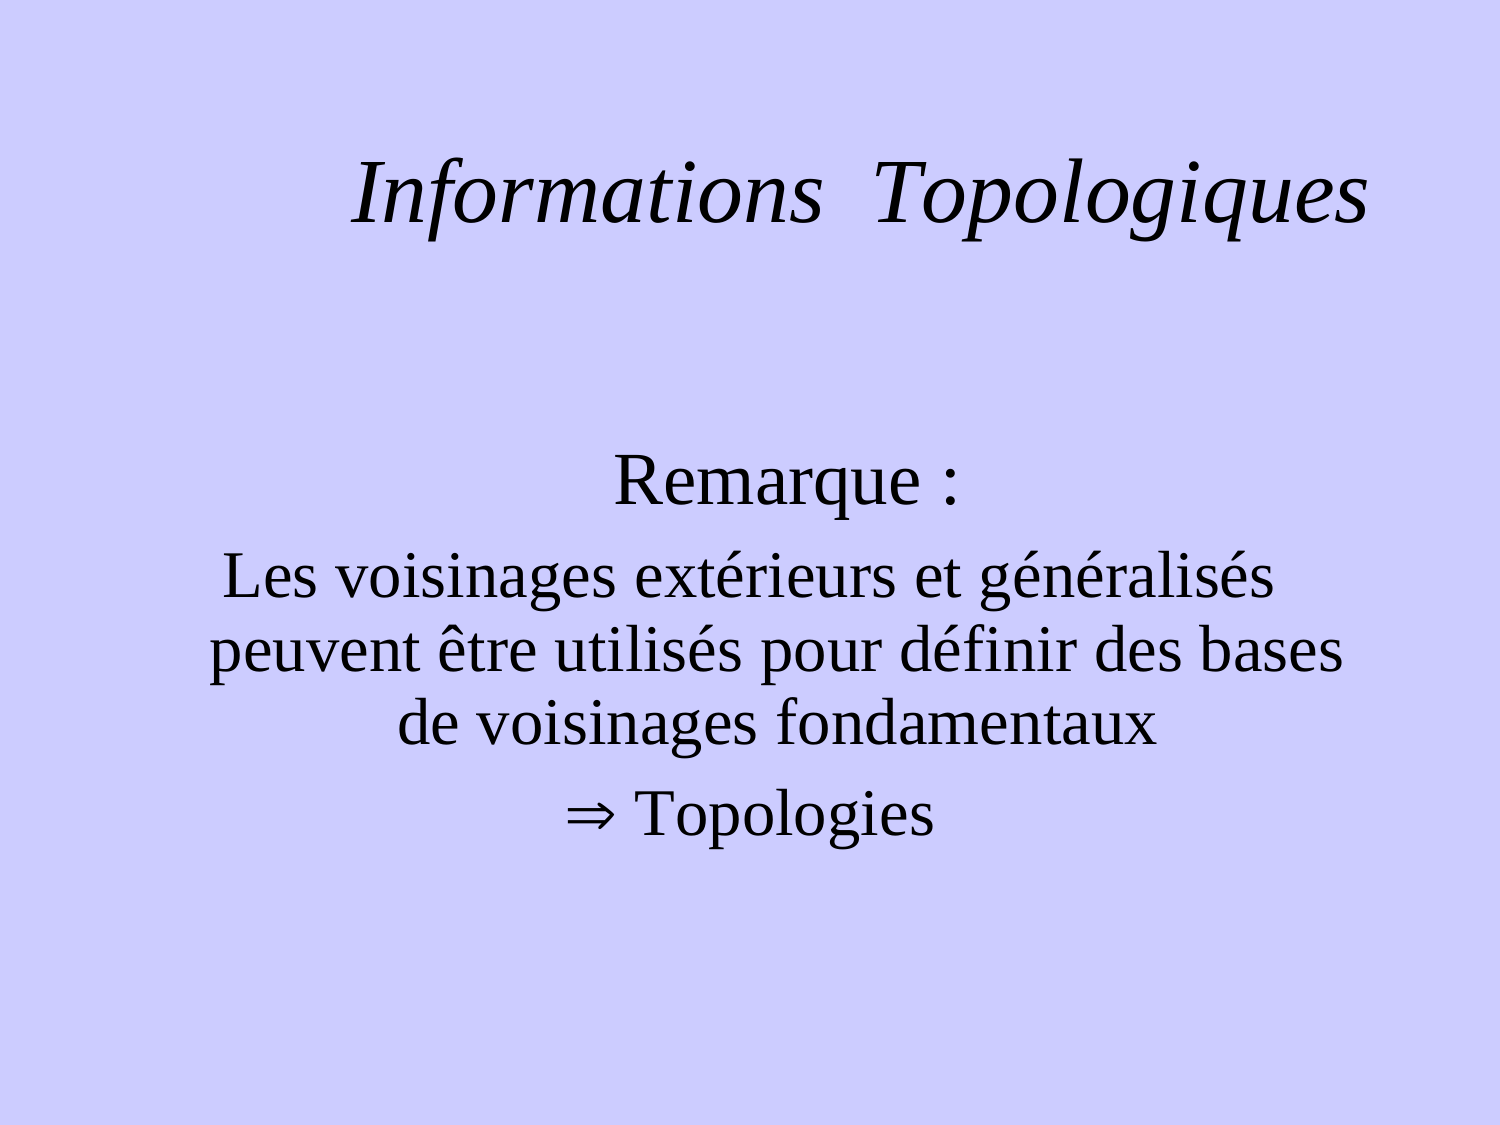

# Informations Topologiques
Remarque :
Les voisinages extérieurs et généralisés peuvent être utilisés pour définir des bases de voisinages fondamentaux
 Topologies